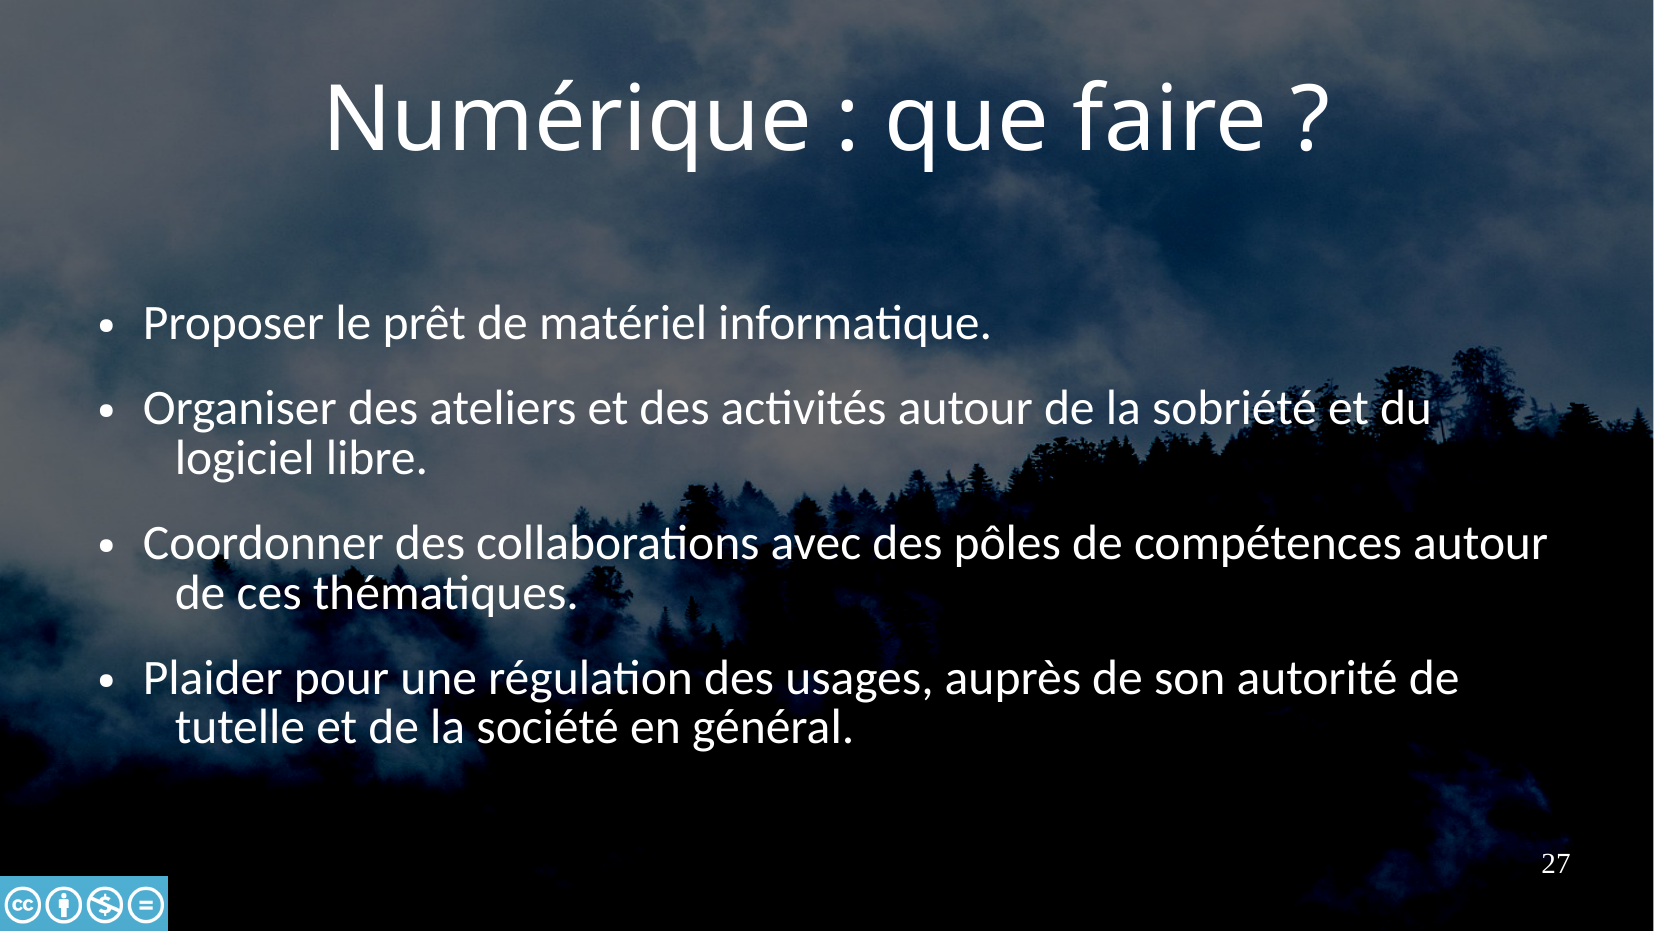

# Numérique : que faire ?
Proposer le prêt de matériel informatique.
Organiser des ateliers et des activités autour de la sobriété et du logiciel libre.
Coordonner des collaborations avec des pôles de compétences autour de ces thématiques.
Plaider pour une régulation des usages, auprès de son autorité de tutelle et de la société en général.
27